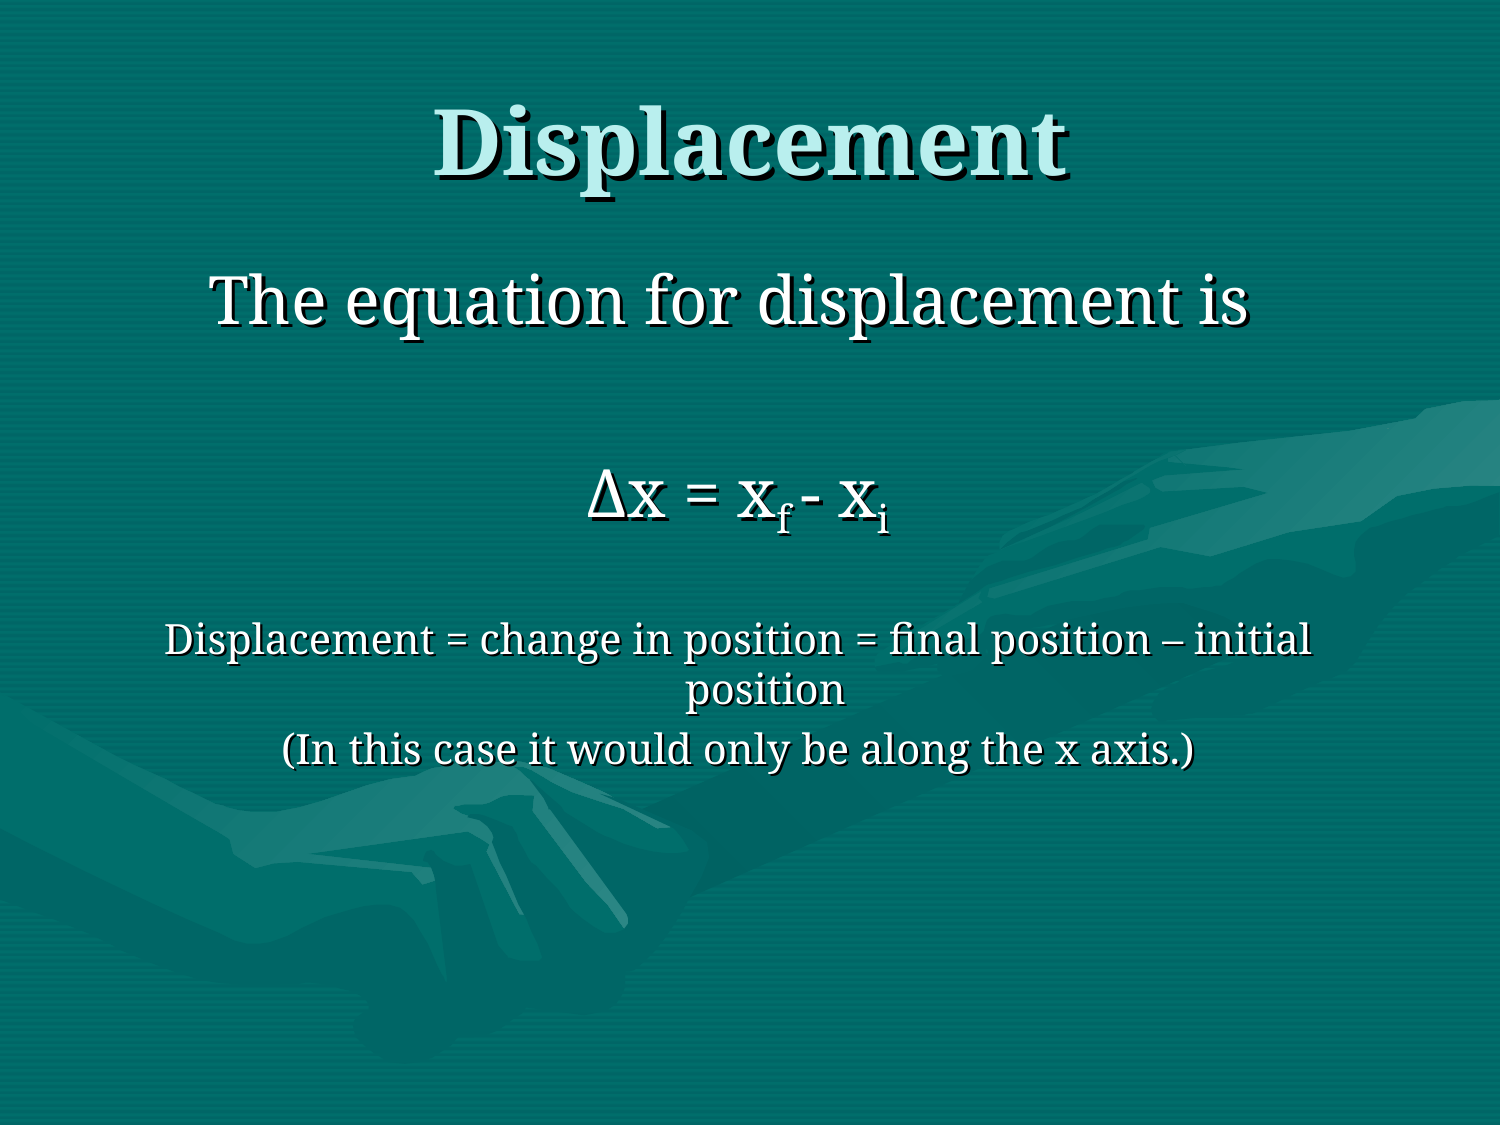

Displacement
The equation for displacement is
Δx = xf - xi
Displacement = change in position = final position – initial position
(In this case it would only be along the x axis.)